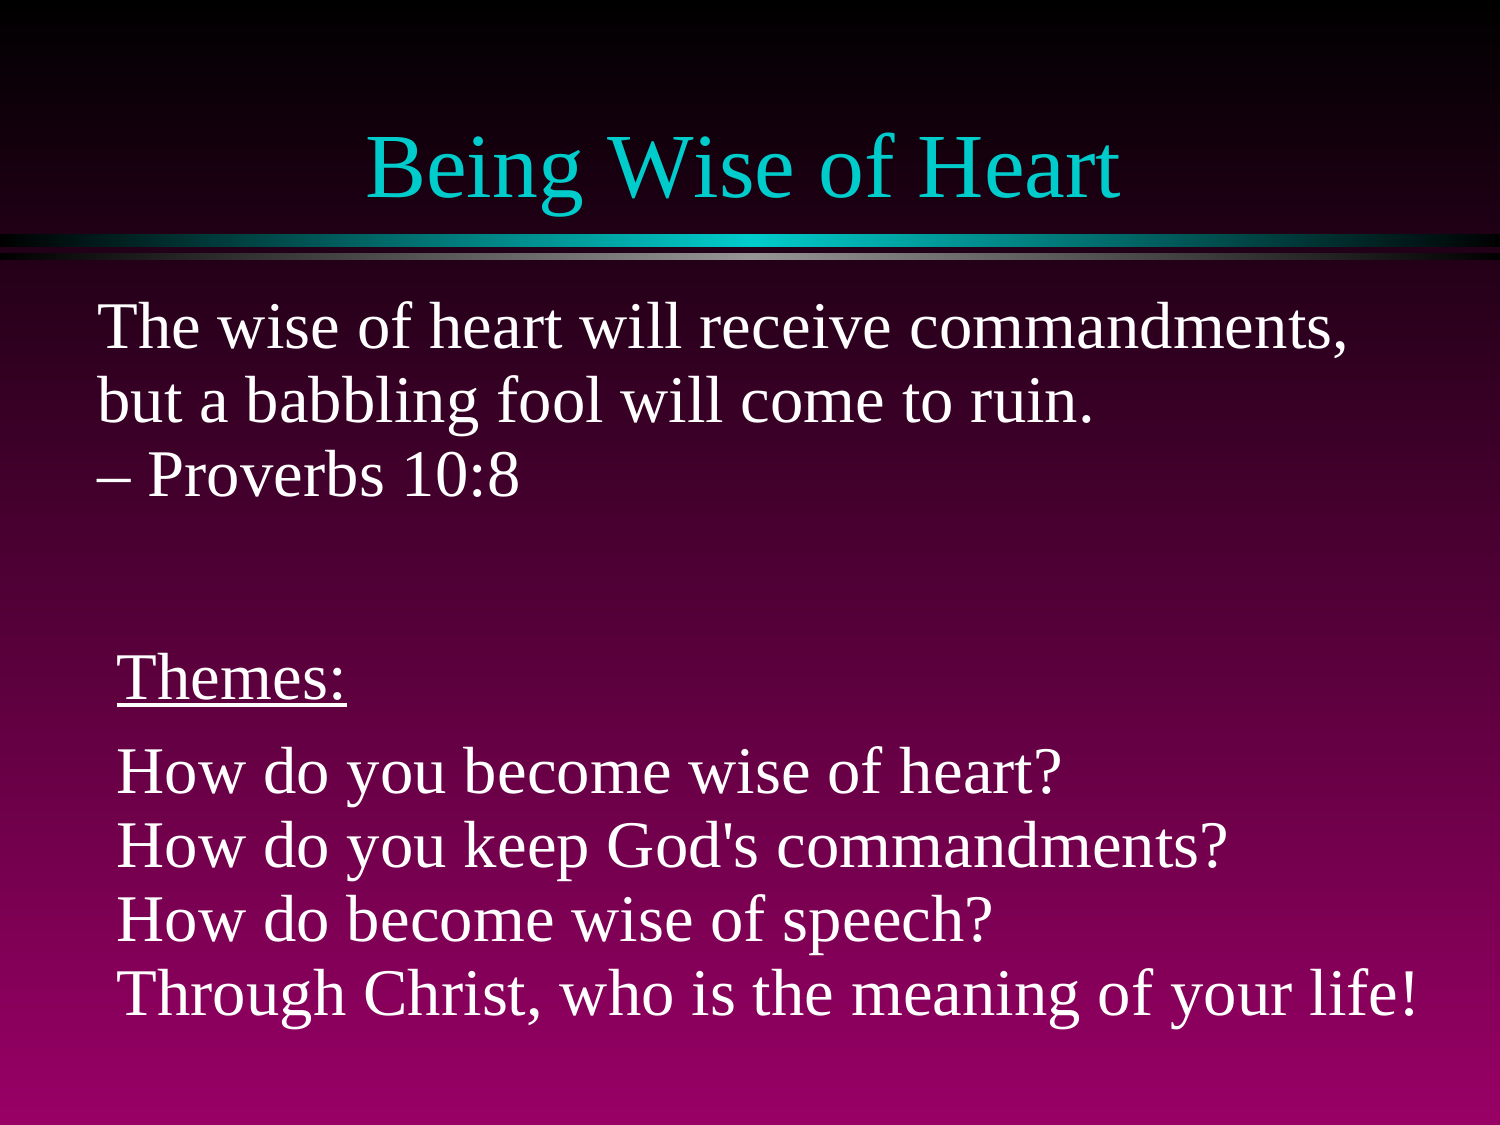

# Being Wise of Heart
The wise of heart will receive commandments,
but a babbling fool will come to ruin.
– Proverbs 10:8
Themes:
How do you become wise of heart?
How do you keep God's commandments?
How do become wise of speech?
Through Christ, who is the meaning of your life!